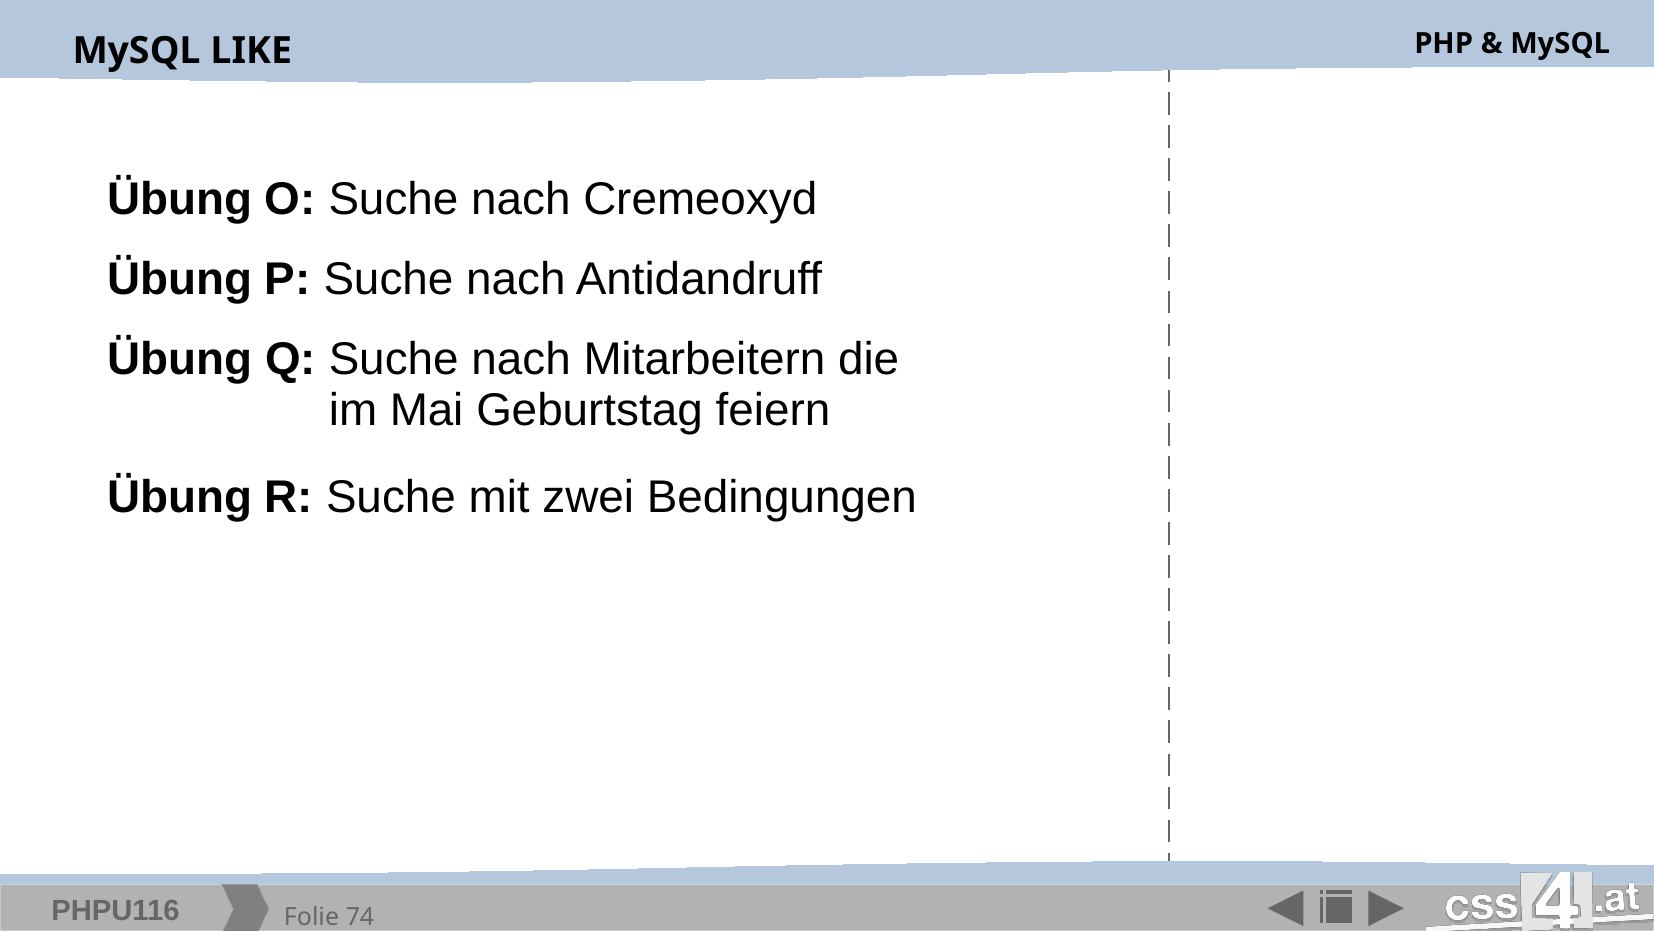

PHP & MySQL
MySQL LIKE
Übung O: Suche nach Cremeoxyd
Übung P: Suche nach Antidandruff
Übung Q: Suche nach Mitarbeitern die
			im Mai Geburtstag feiern
Übung R: Suche mit zwei Bedingungen
PHPU116
Folie